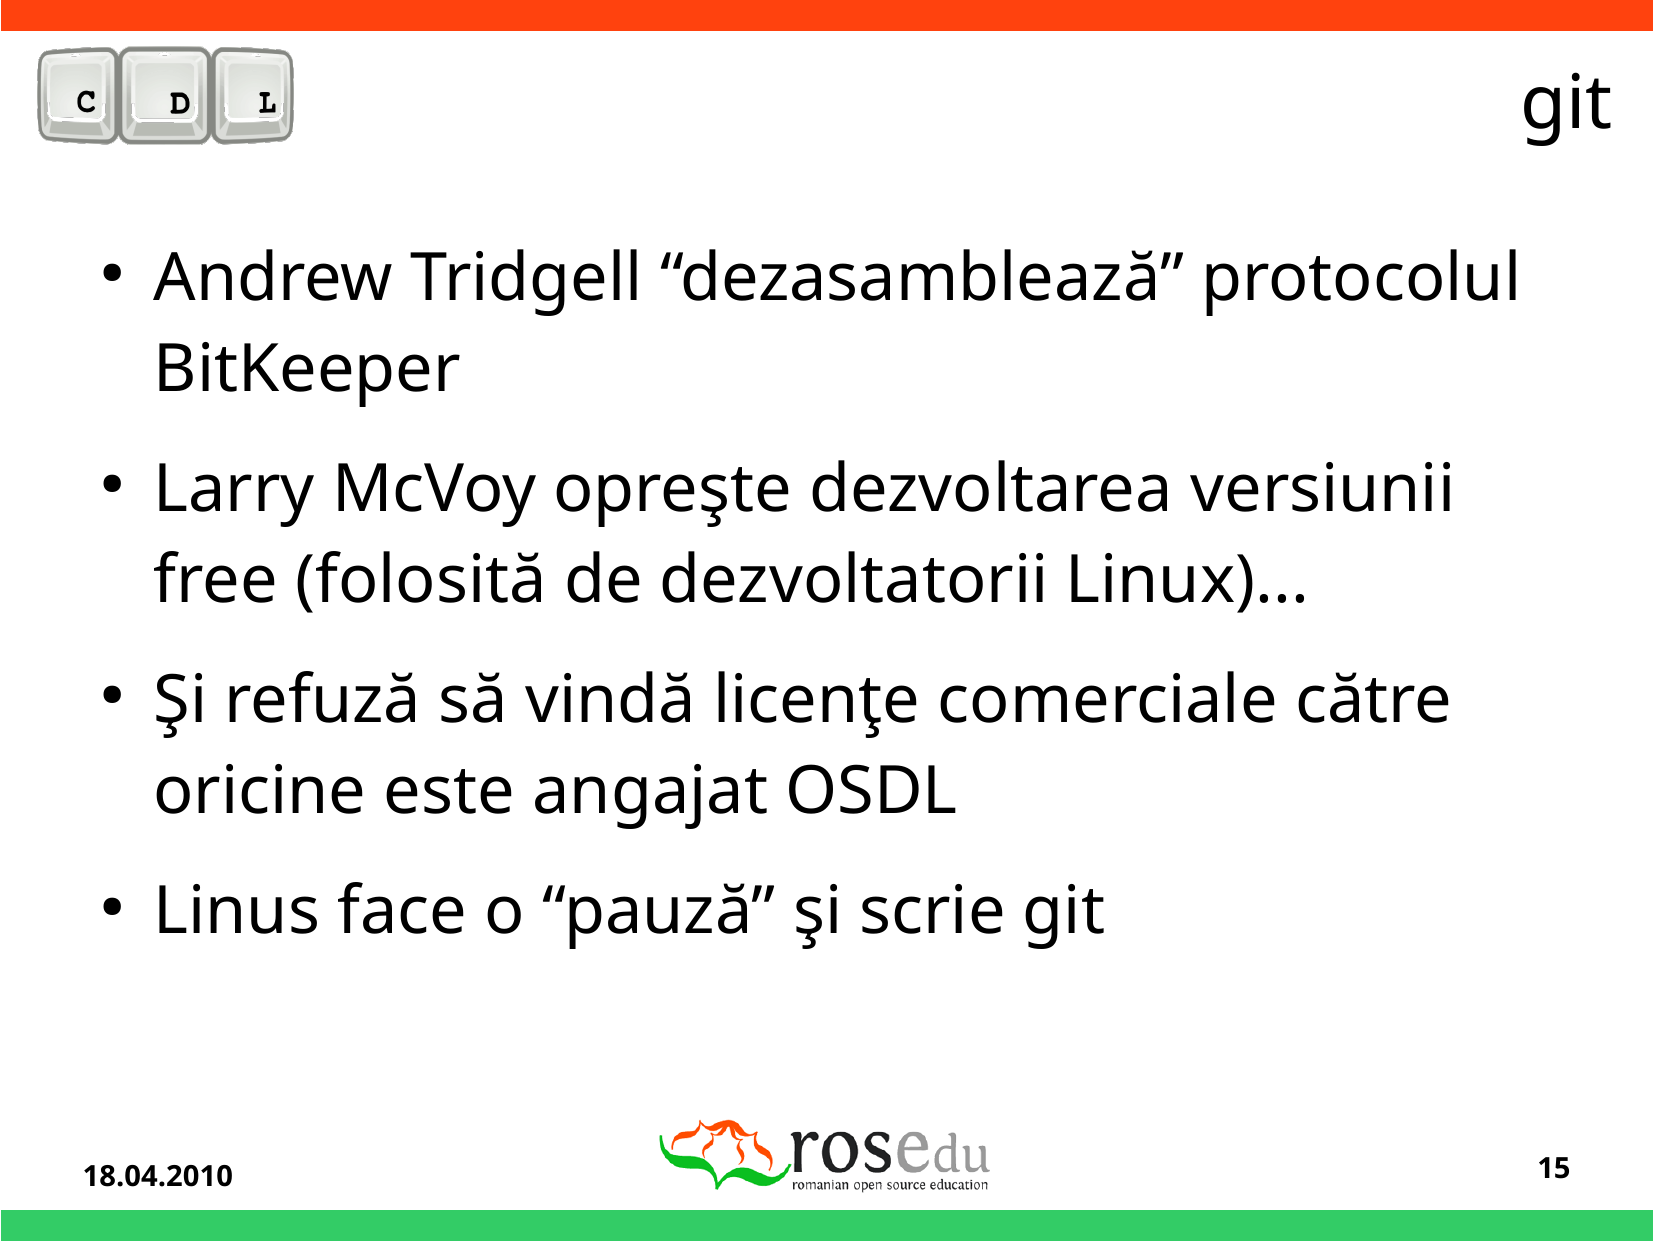

# git
Andrew Tridgell “dezasamblează” protocolul BitKeeper
Larry McVoy opreşte dezvoltarea versiunii free (folosită de dezvoltatorii Linux)...
Şi refuză să vindă licenţe comerciale către oricine este angajat OSDL
Linus face o “pauză” şi scrie git
15
18.04.2010